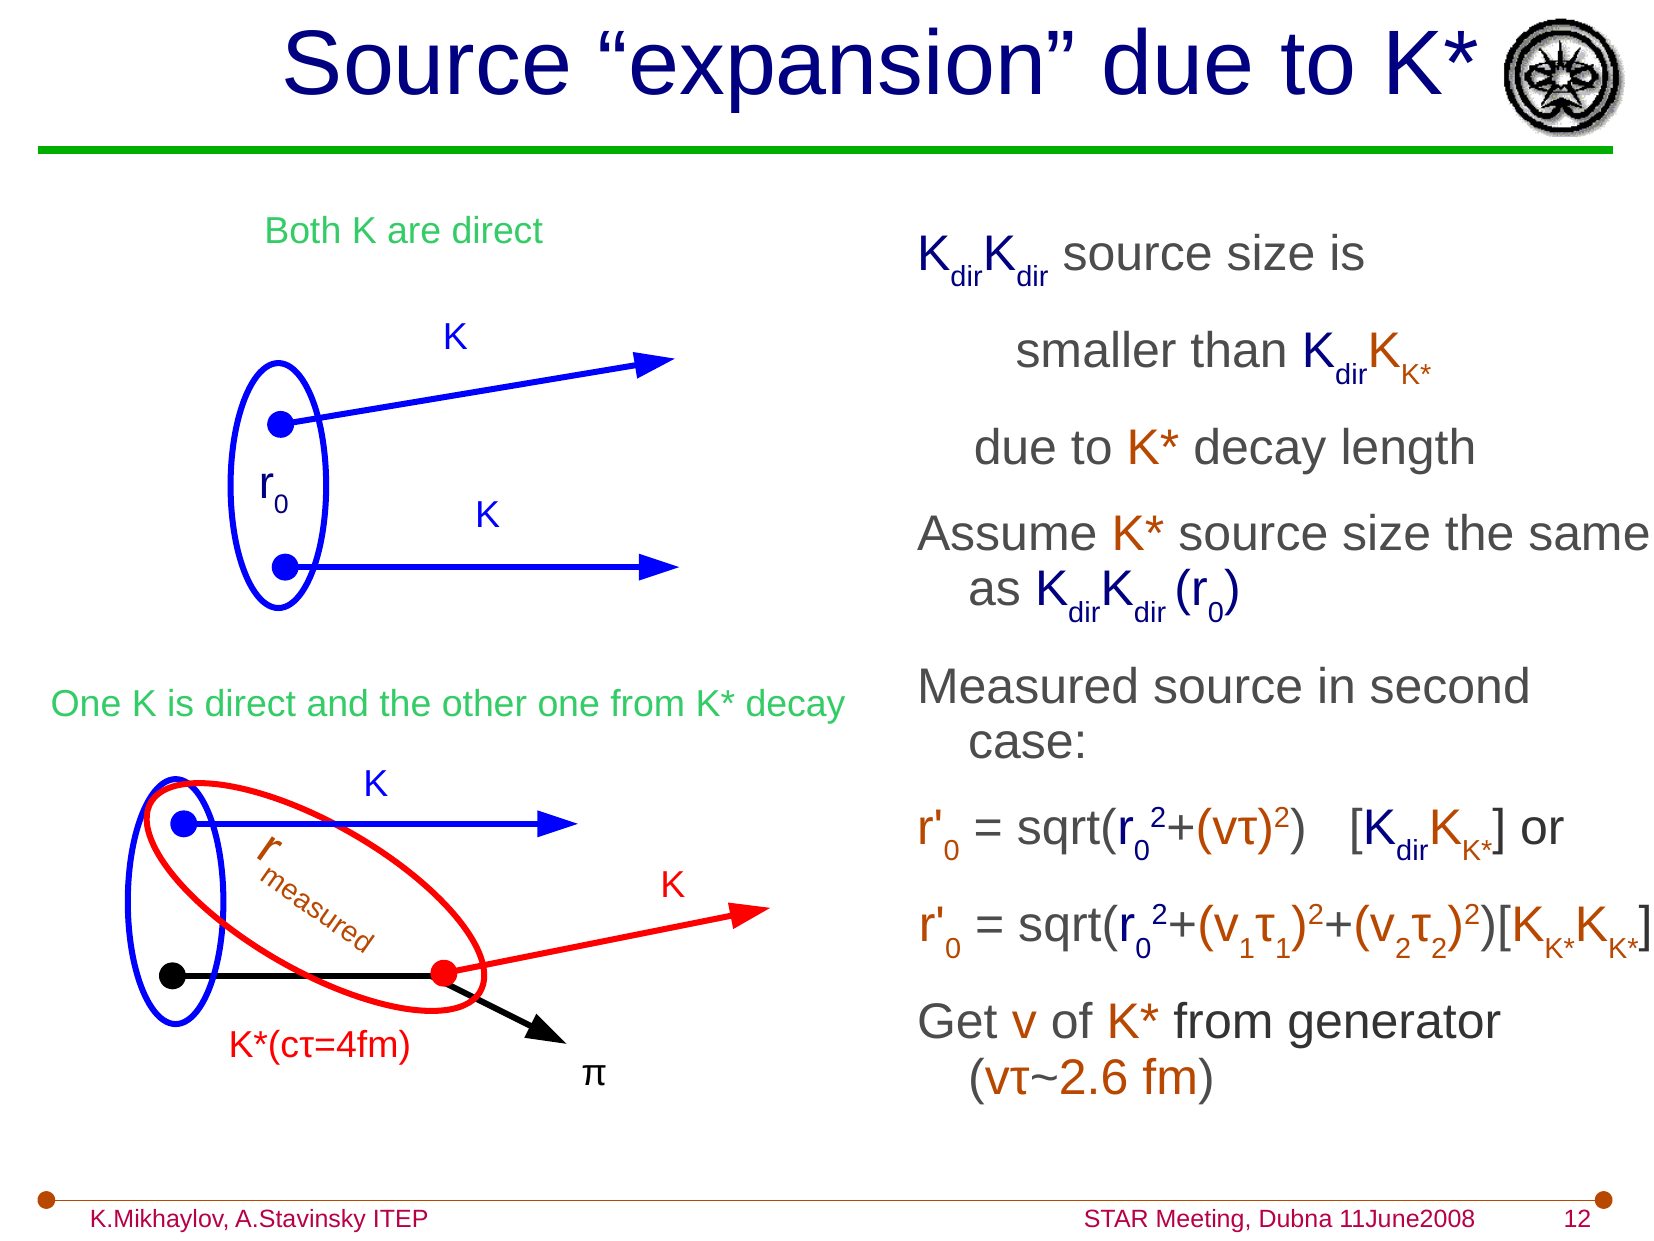

# Source “expansion” due to K*
Both K are direct
KdirKdir source size is
 smaller than KdirKK*
 due to K* decay length
Assume K* source size the same as KdirKdir (r0)
Measured source in second case:
r'0 = sqrt(r02+(vτ)2) [KdirKK*] or
r'0 = sqrt(r02+(v1τ1)2+(v2τ2)2)[KK*KK*]
Get v of K* from generator (vτ~2.6 fm)
K
r0
K
One K is direct and the other one from K* decay
K
rmeasured
K
K*(cτ=4fm)
π
K.Mikhaylov, A.Stavinsky ITEP STAR Meeting, Dubna 11June2008